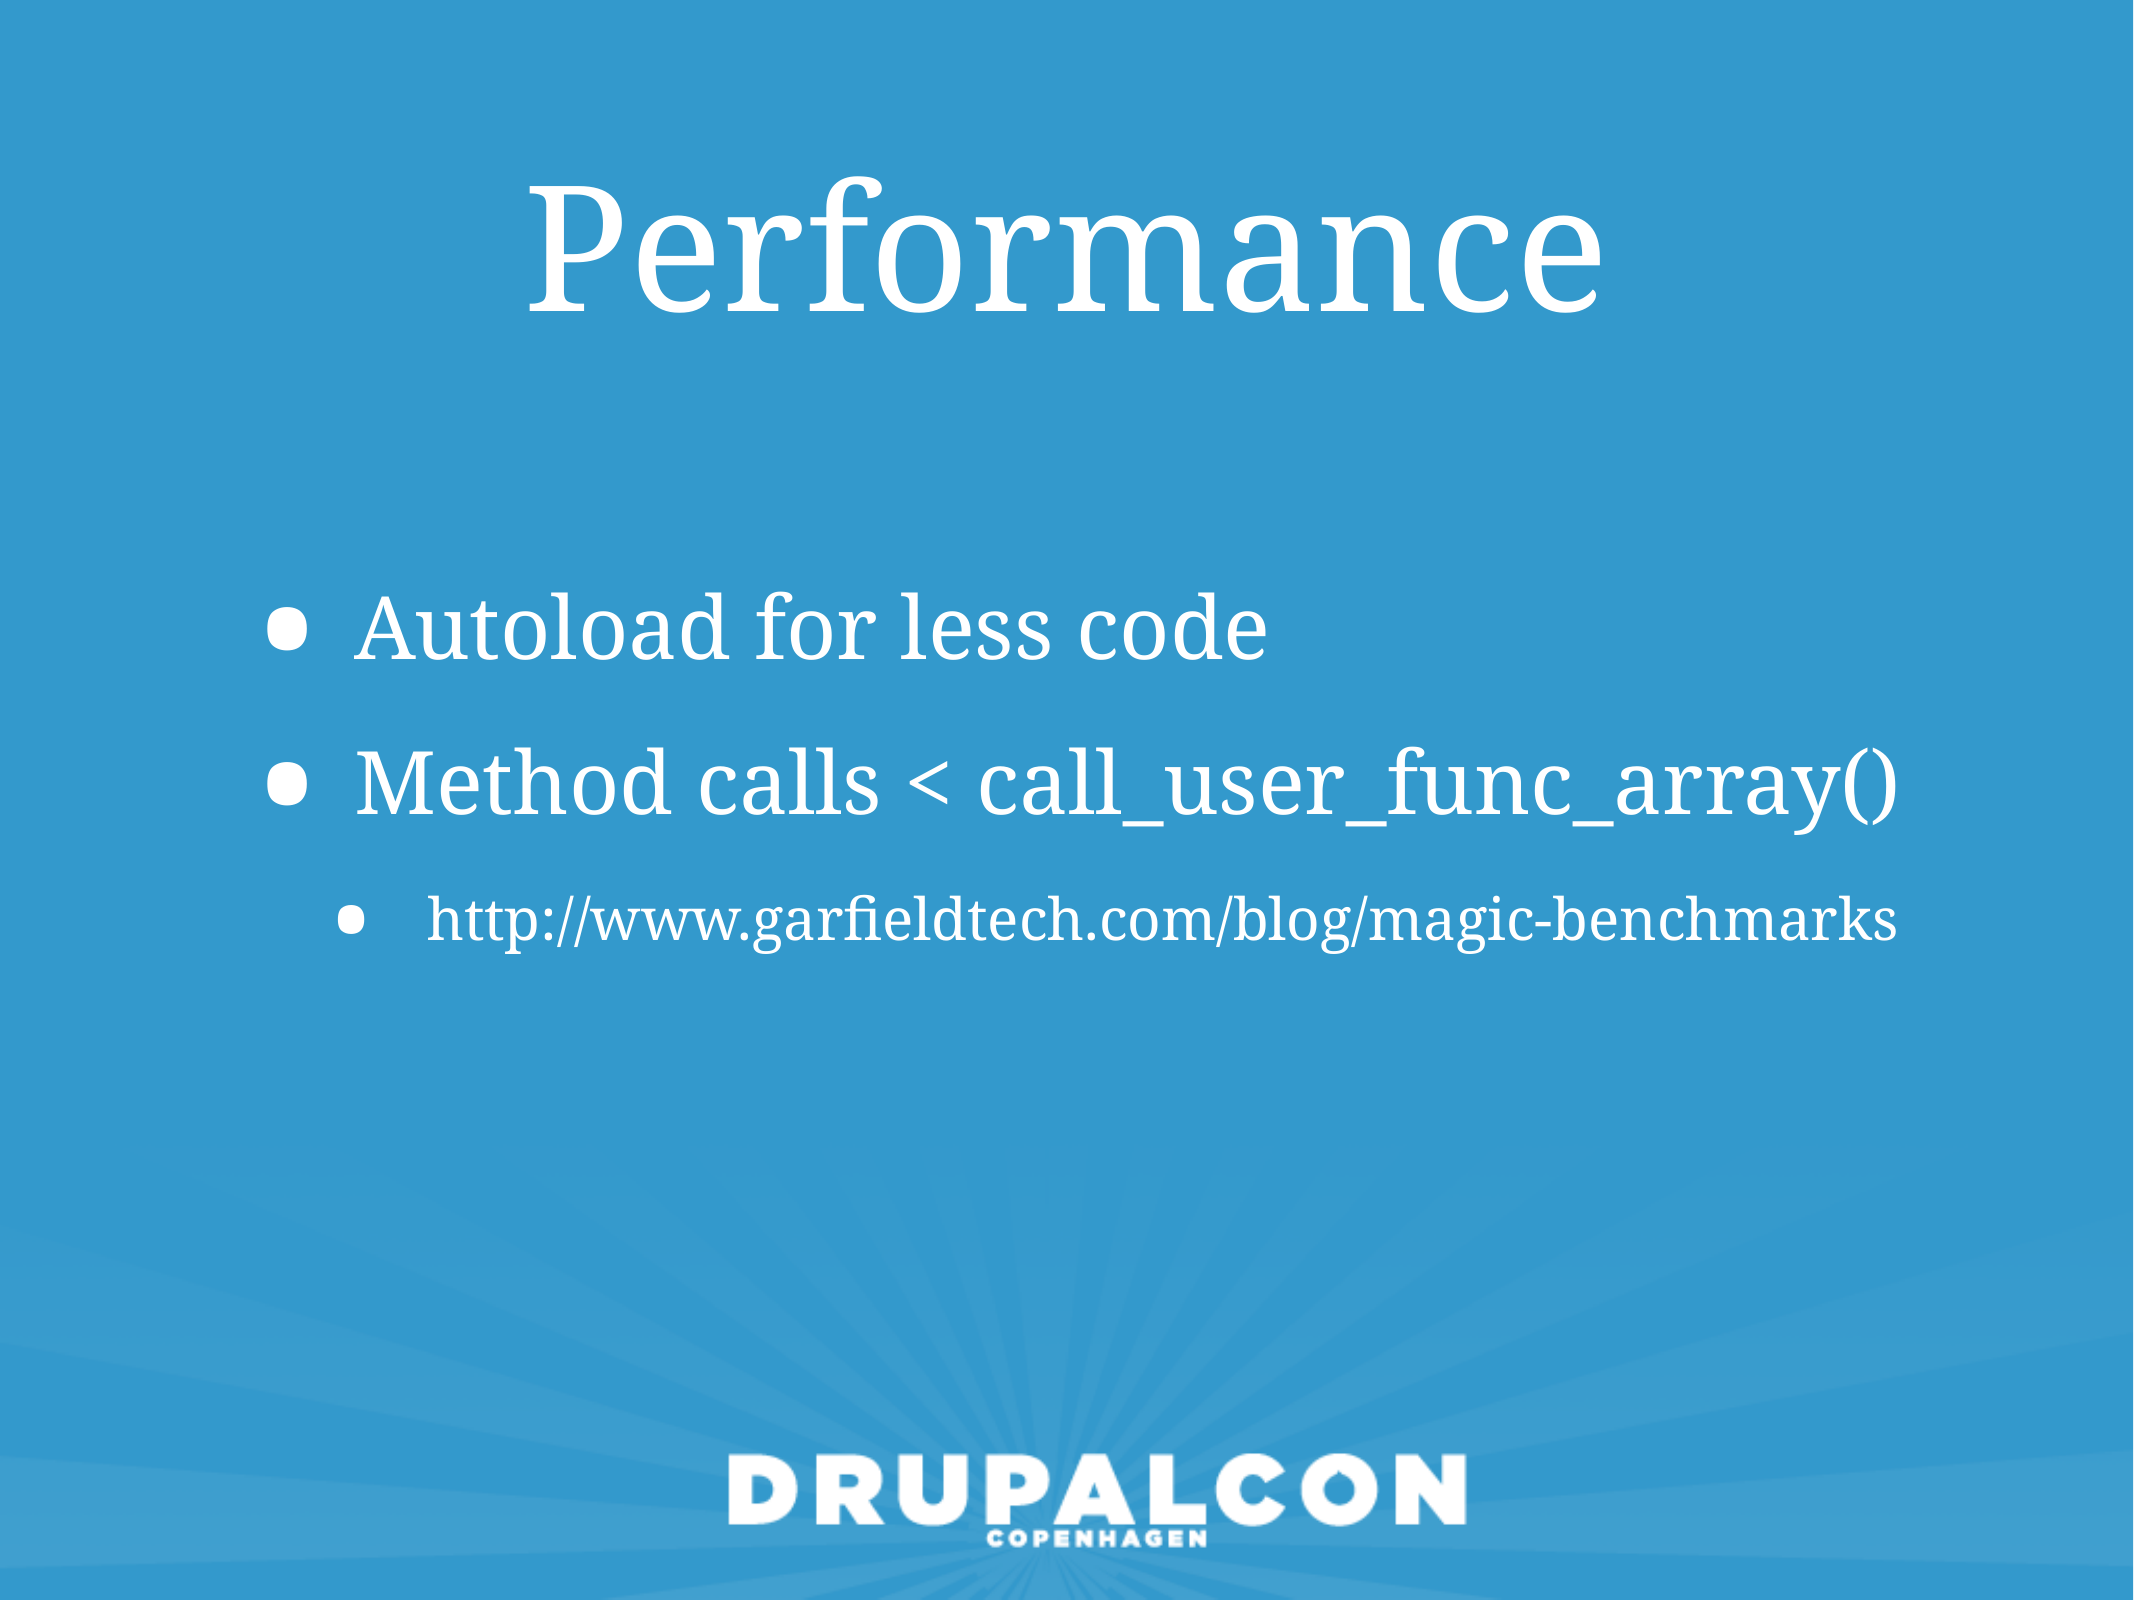

# Performance
Autoload for less code
Method calls < call_user_func_array()
http://www.garfieldtech.com/blog/magic-benchmarks